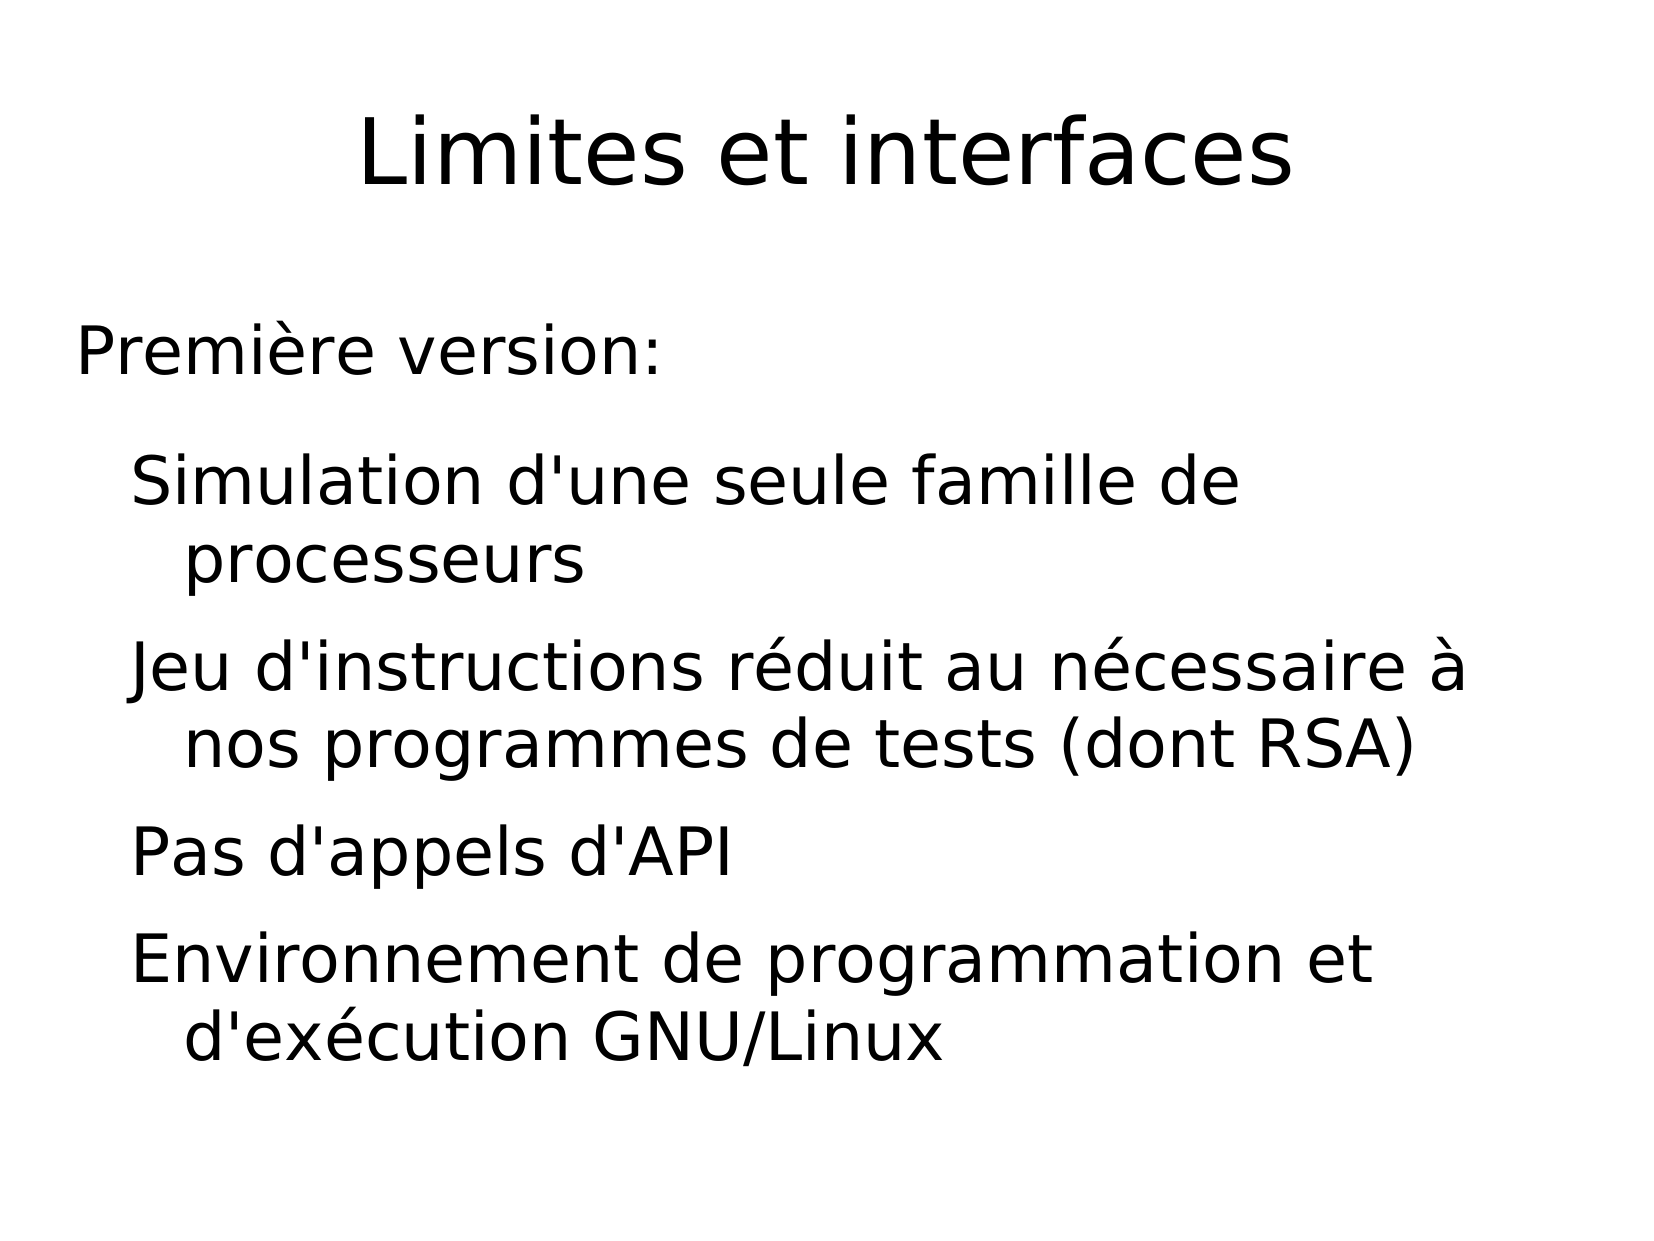

# Limites et interfaces
Première version:
Simulation d'une seule famille de processeurs
Jeu d'instructions réduit au nécessaire à nos programmes de tests (dont RSA)
Pas d'appels d'API
Environnement de programmation et d'exécution GNU/Linux